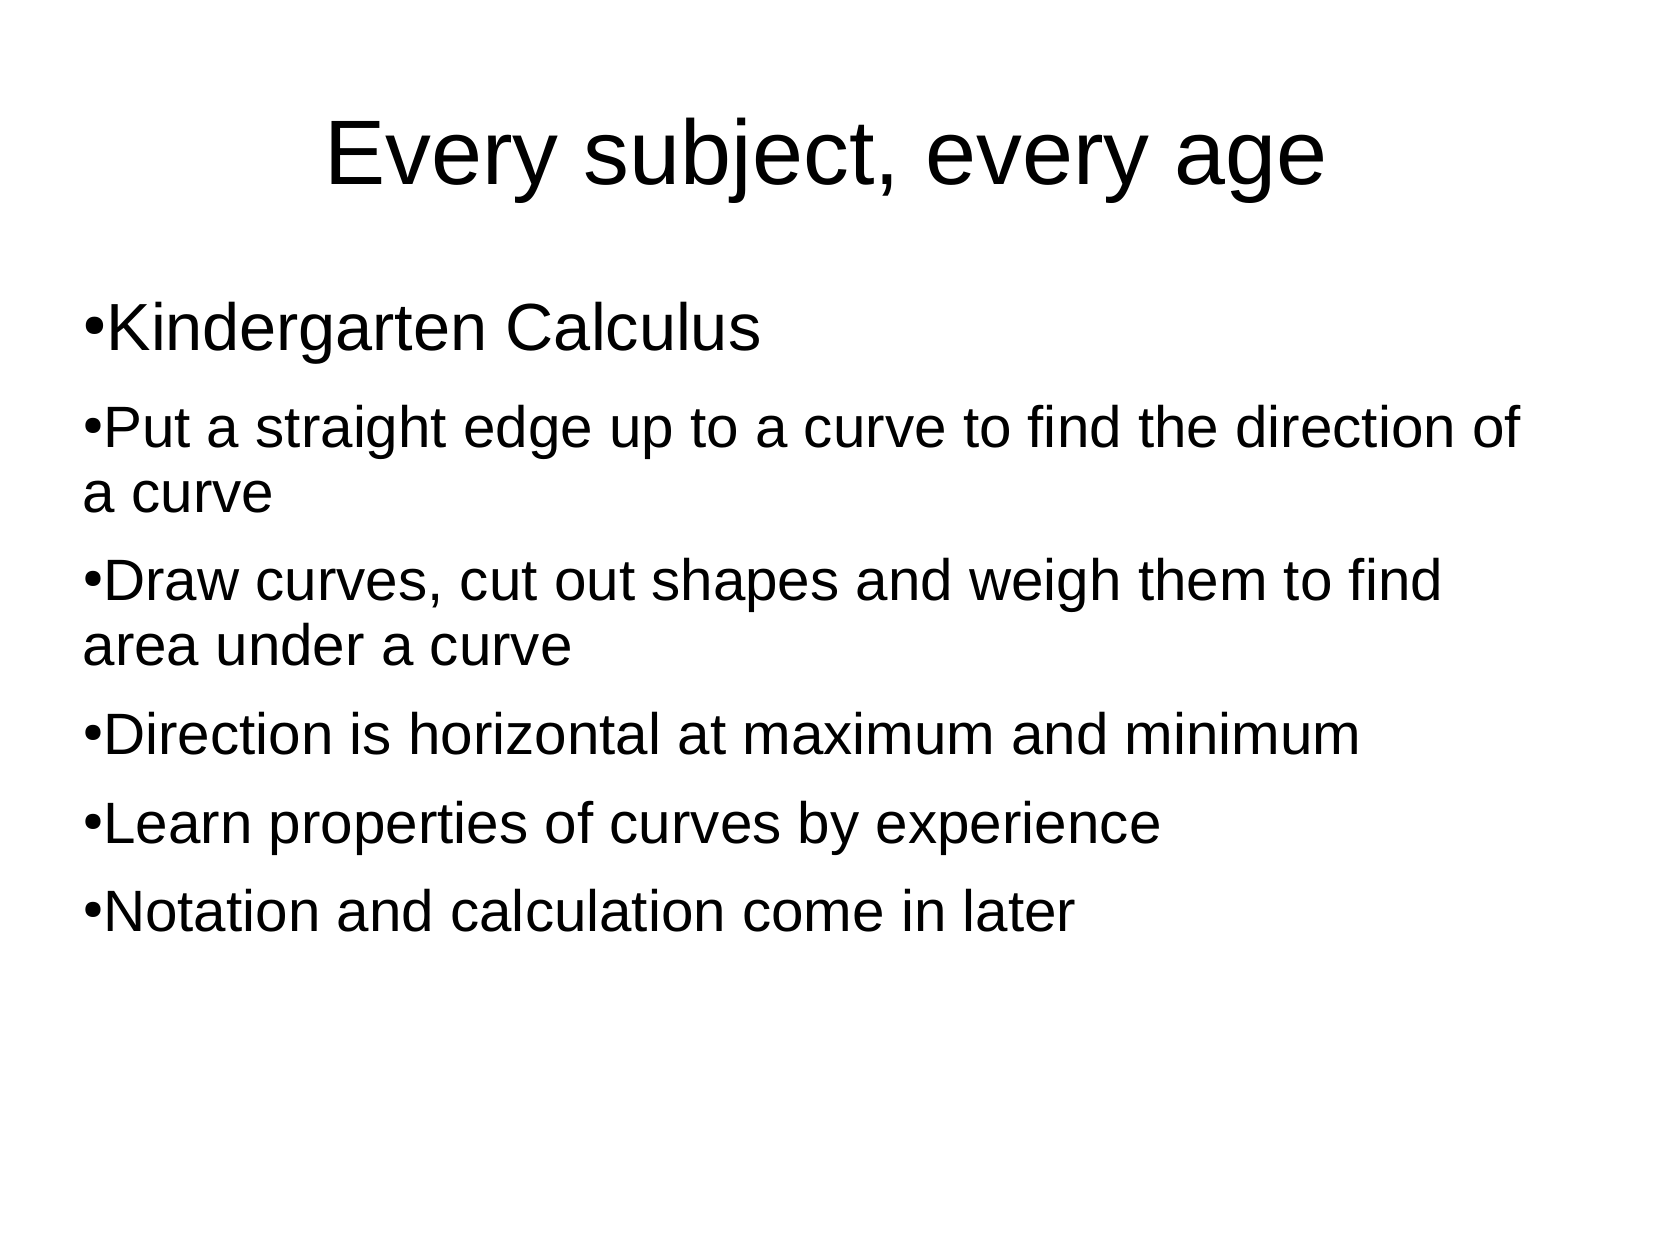

# Every subject, every age
Kindergarten Calculus
Put a straight edge up to a curve to find the direction of a curve
Draw curves, cut out shapes and weigh them to find area under a curve
Direction is horizontal at maximum and minimum
Learn properties of curves by experience
Notation and calculation come in later